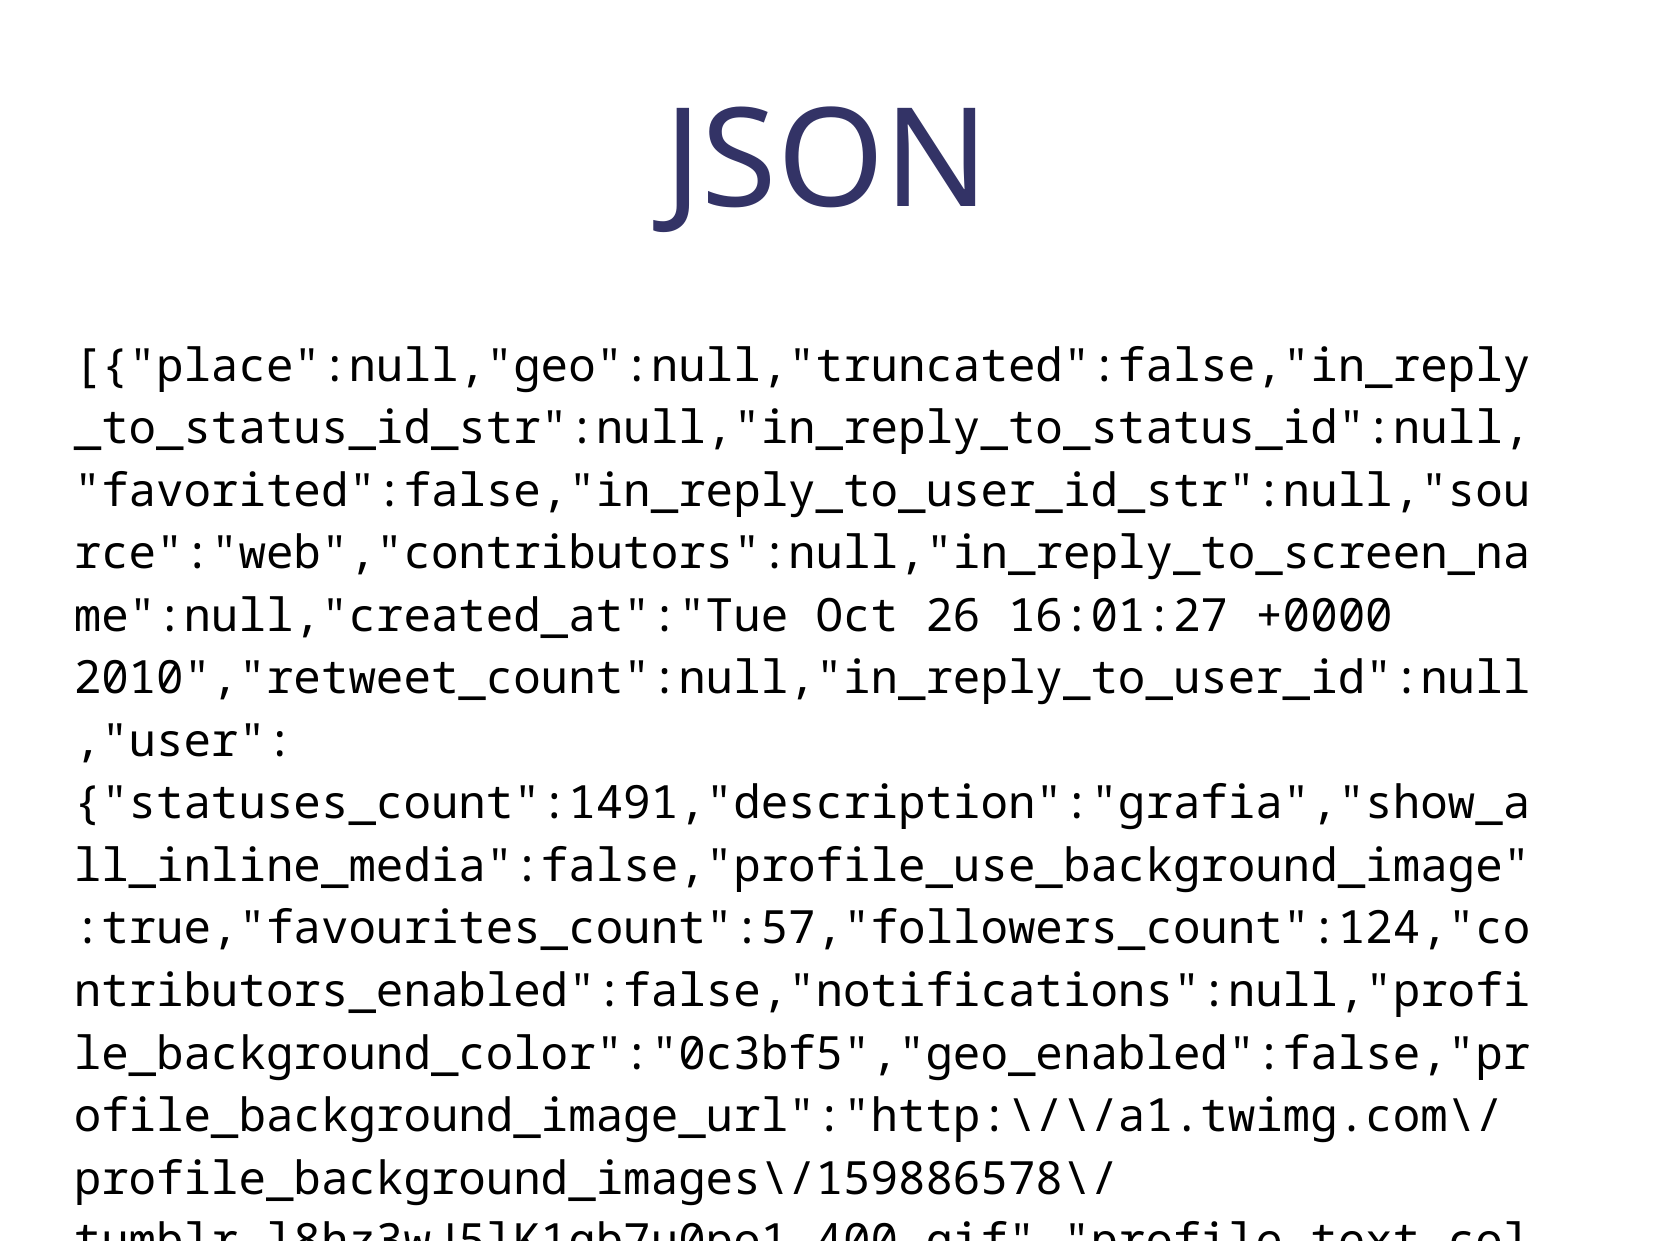

# JSON
[{"place":null,"geo":null,"truncated":false,"in_reply_to_status_id_str":null,"in_reply_to_status_id":null,"favorited":false,"in_reply_to_user_id_str":null,"source":"web","contributors":null,"in_reply_to_screen_name":null,"created_at":"Tue Oct 26 16:01:27 +0000 2010","retweet_count":null,"in_reply_to_user_id":null,"user":{"statuses_count":1491,"description":"grafia","show_all_inline_media":false,"profile_use_background_image":true,"favourites_count":57,"followers_count":124,"contributors_enabled":false,"notifications":null,"profile_background_color":"0c3bf5","geo_enabled":false,"profile_background_image_url":"http:\/\/a1.twimg.com\/profile_background_images\/159886578\/tumblr_l8hz3wJ5lK1qb7u0po1_400.gif","profile_text_color":"eb1725","url":"http:\/\/www.fotolog.com.br\/livinhacontreras","verified":false,"profile_background_tile":true,"follow_request_sent":null,"lang":"en","created_at":"Fri Jun 26 03:54:16 +0000 2009","profile_link_color":"0fc3ff","location":"Brasil","protected":false,"profile_image_url":"http:\/\/a0.twimg.com\/profile_images\/1143256104\/P1060283_-_C_pia_normal.JPG",